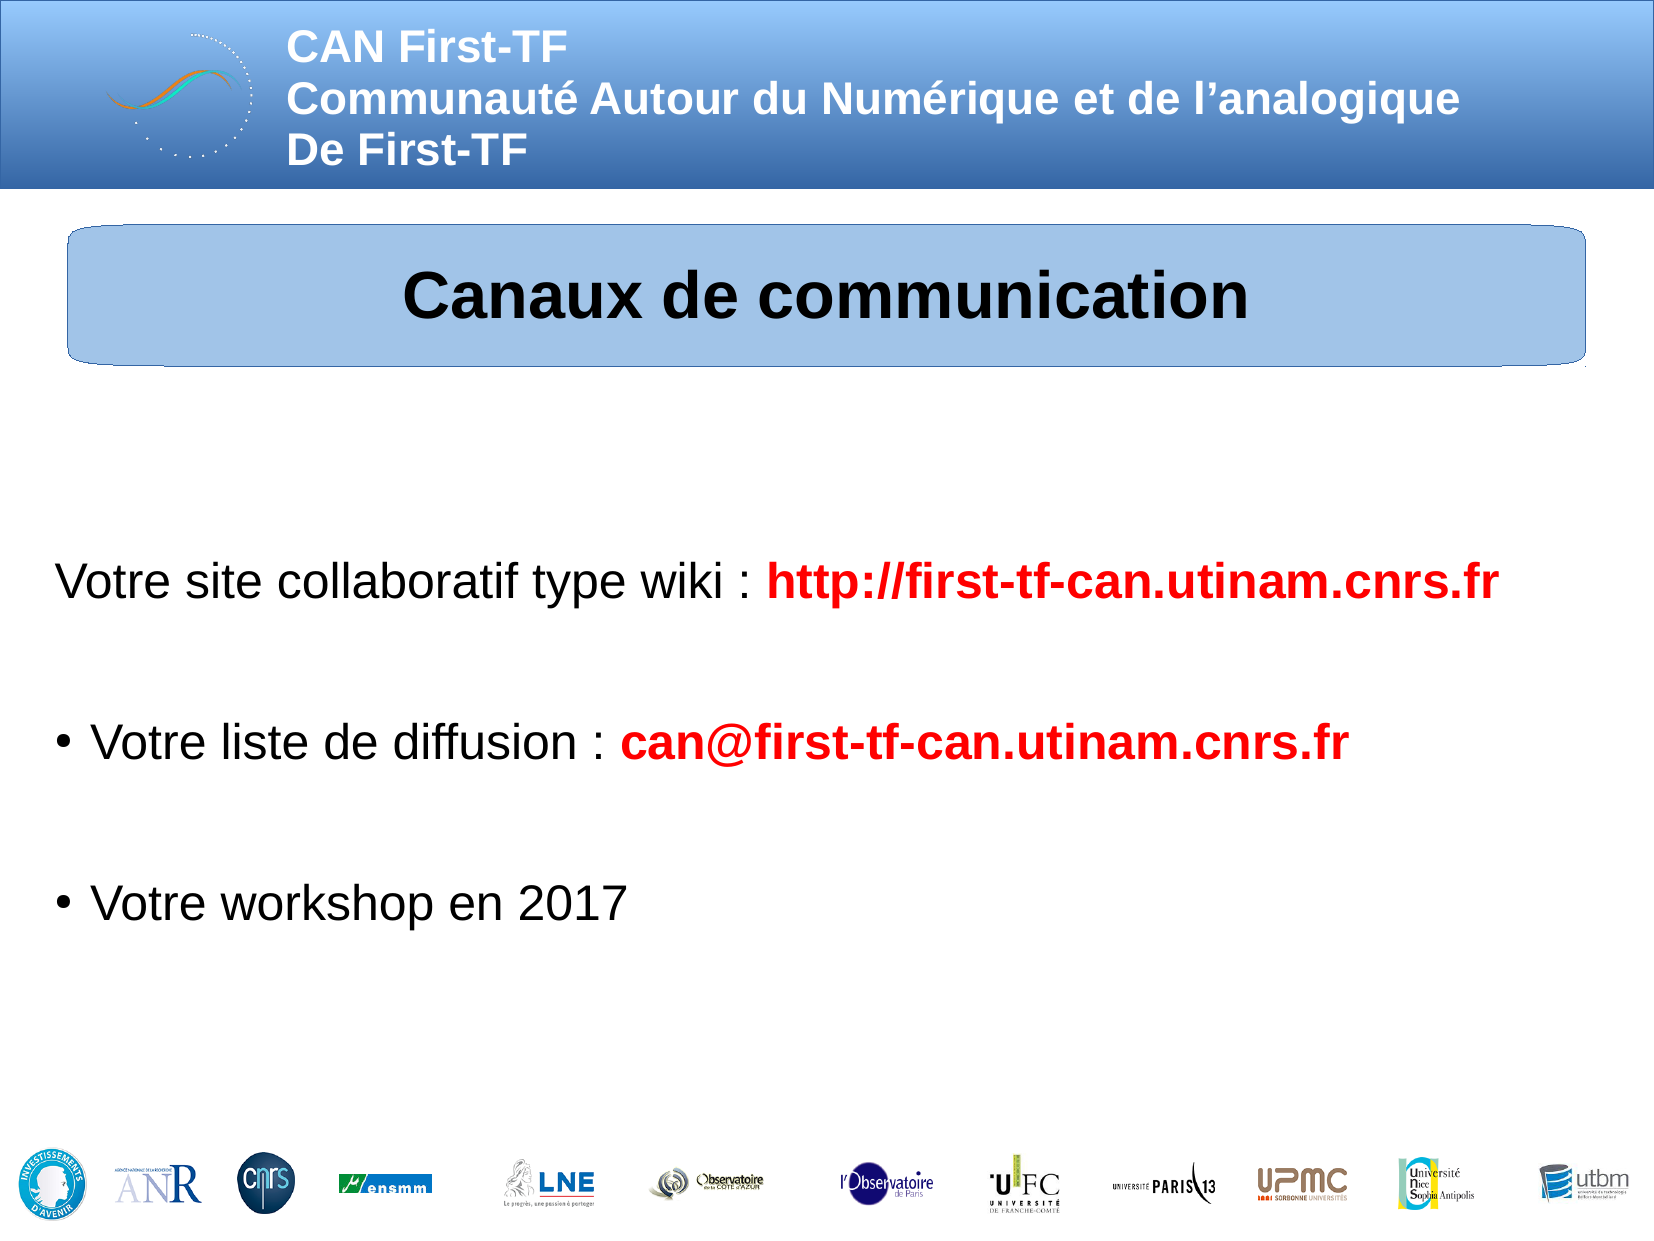

CAN First-TF
Communauté Autour du Numérique et de l’analogique
De First-TF
Canaux de communication
Votre site collaboratif type wiki : http://first-tf-can.utinam.cnrs.fr
Votre liste de diffusion : can@first-tf-can.utinam.cnrs.fr
Votre workshop en 2017